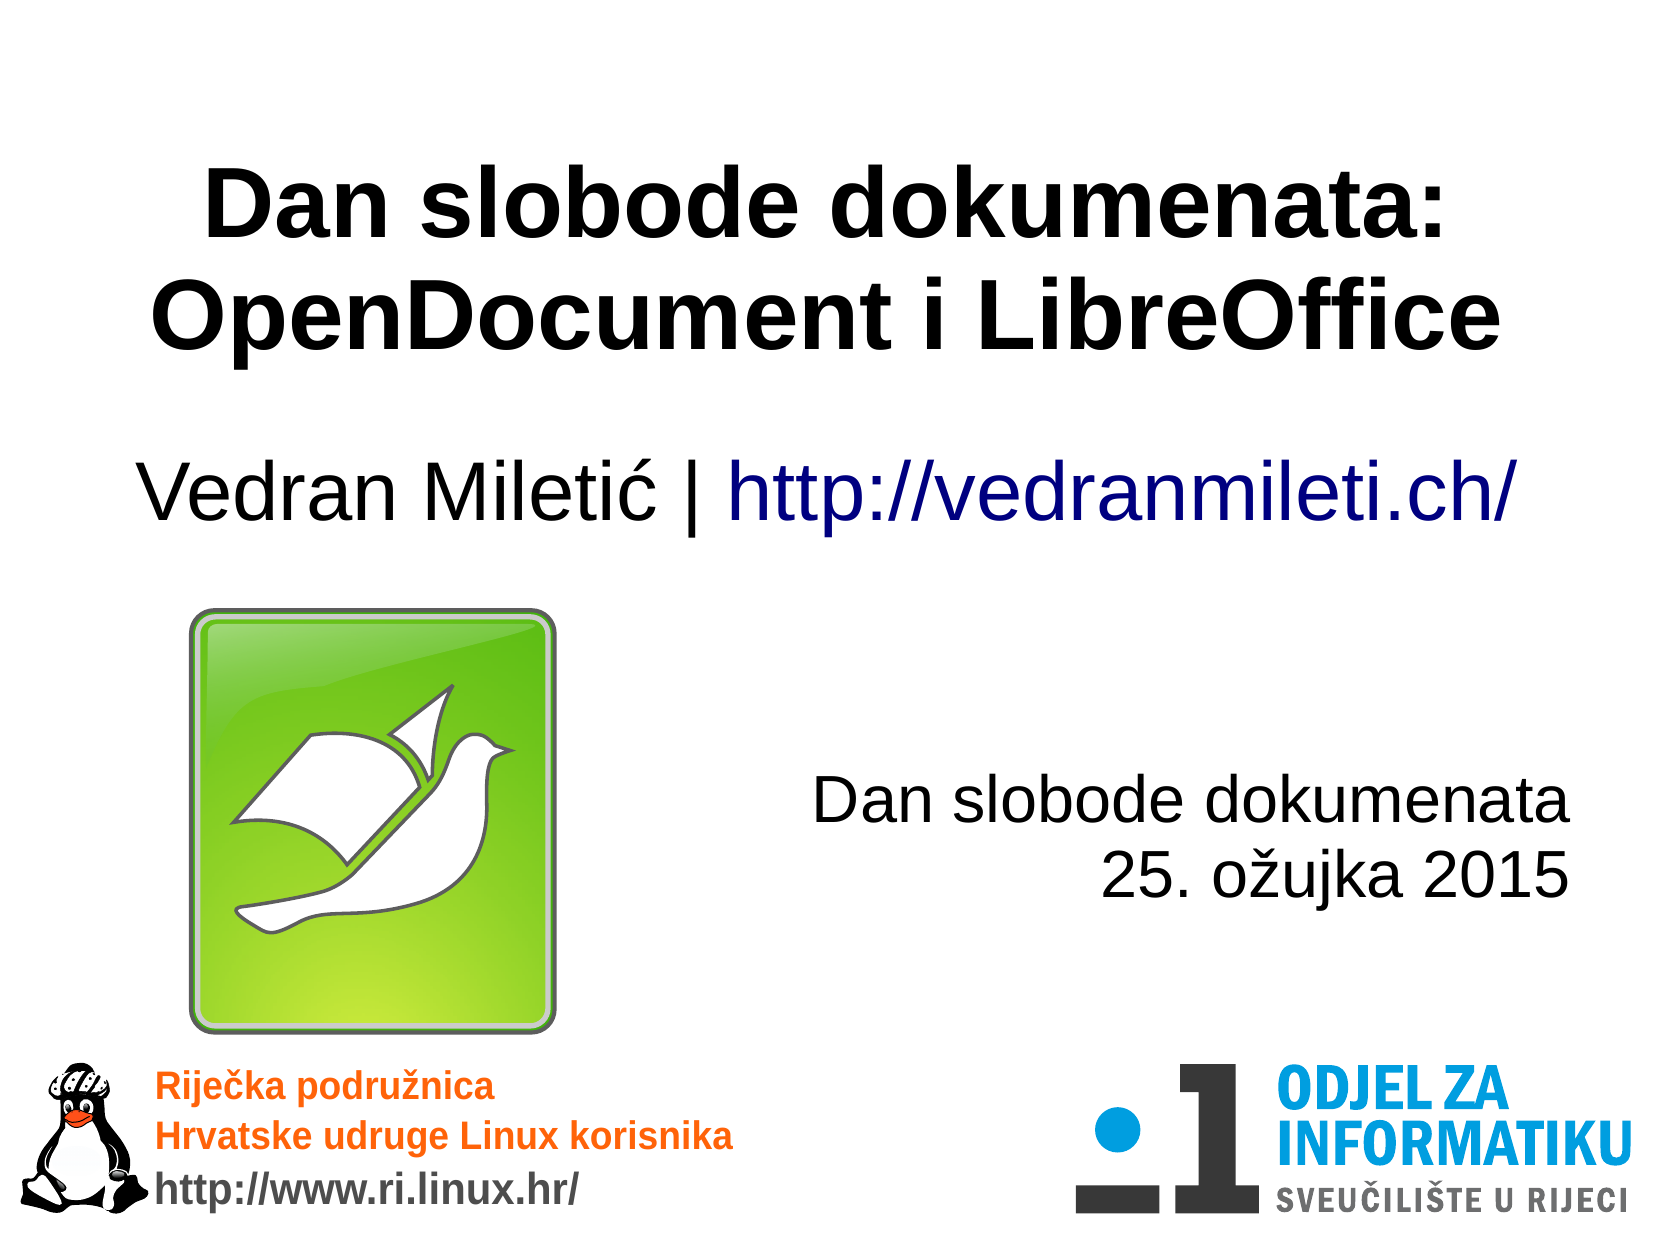

# Dan slobode dokumenata: OpenDocument i LibreOffice
Vedran Miletić | http://vedranmileti.ch/
Dan slobode dokumenata
25. ožujka 2015